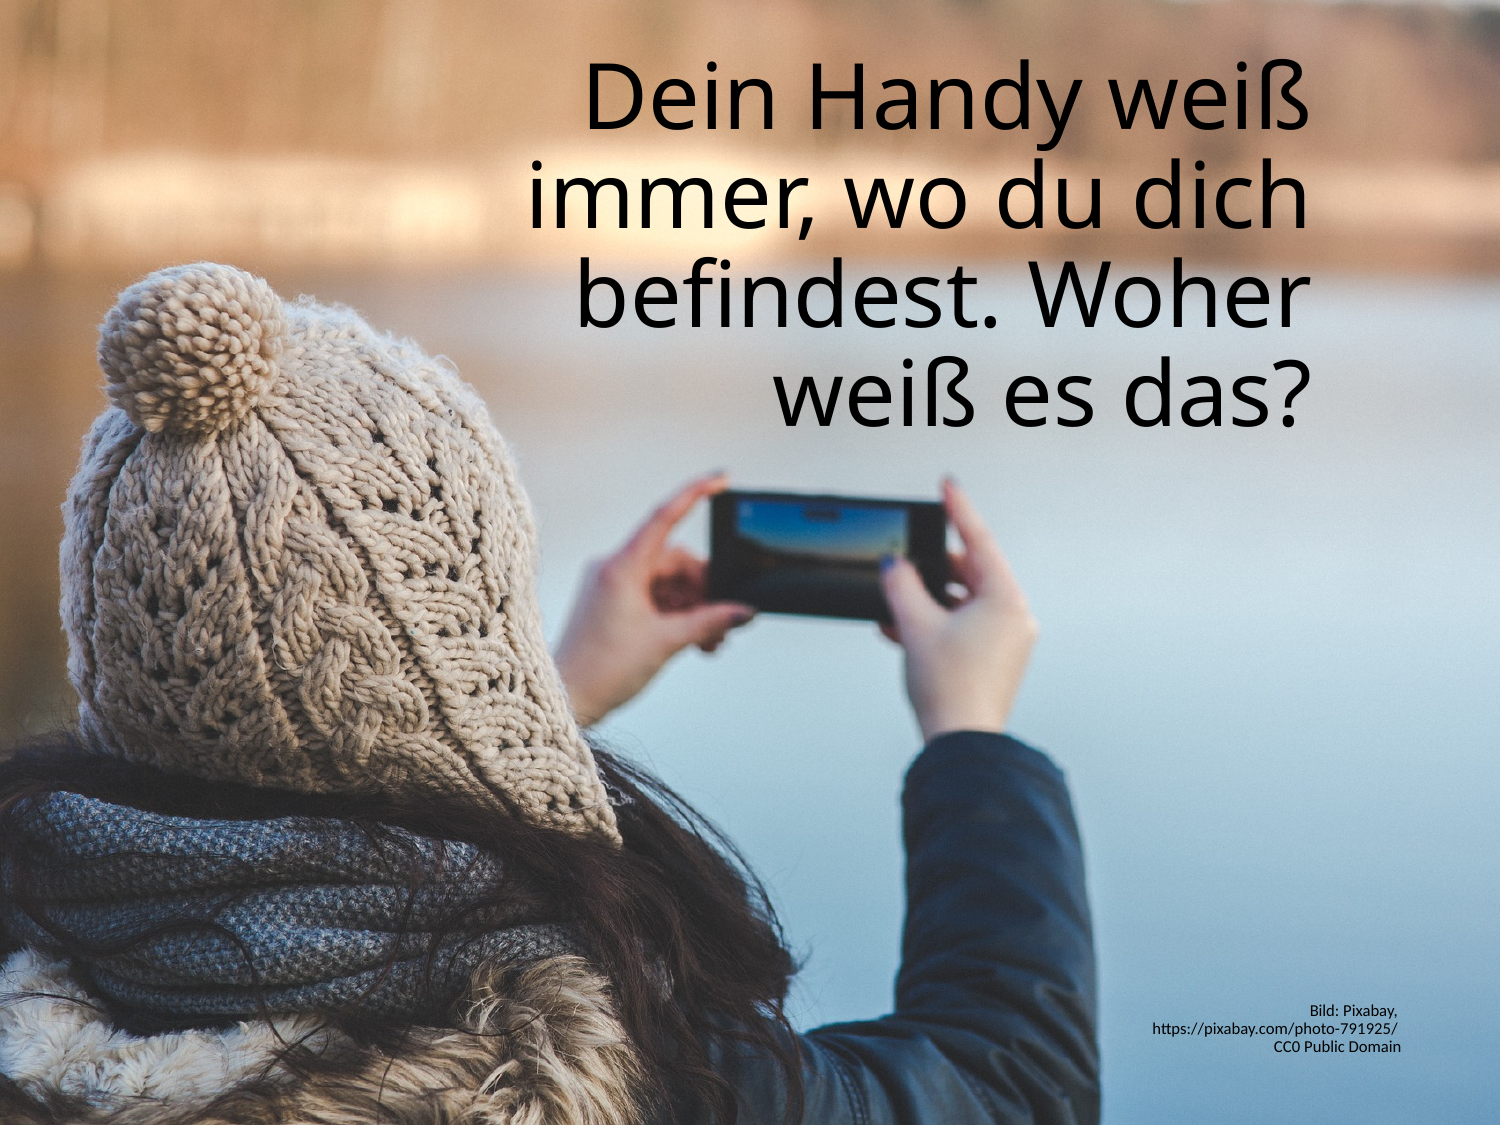

Dein Handy weiß immer, wo du dich befindest. Woher weiß es das?
# Bild: Pixabay, https://pixabay.com/photo-791925/ CC0 Public Domain